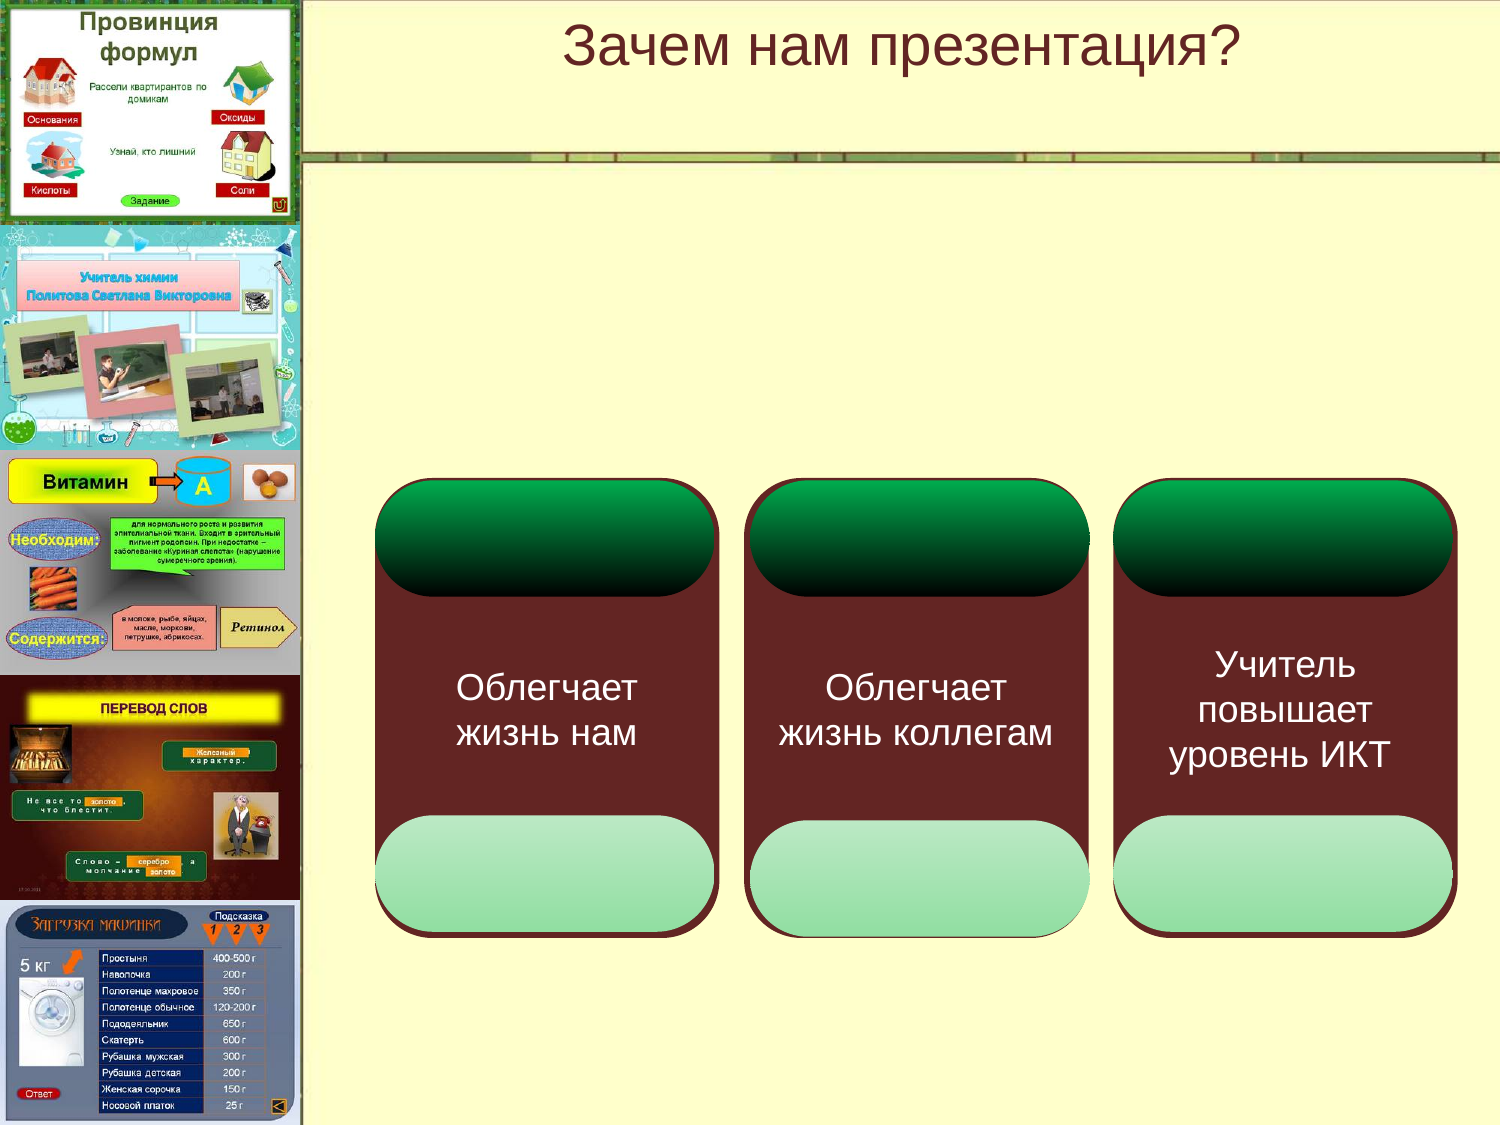

Зачем нам презентация?
Облегчает
жизнь нам
Облегчает
жизнь коллегам
Учитель
повышает
уровень ИКТ